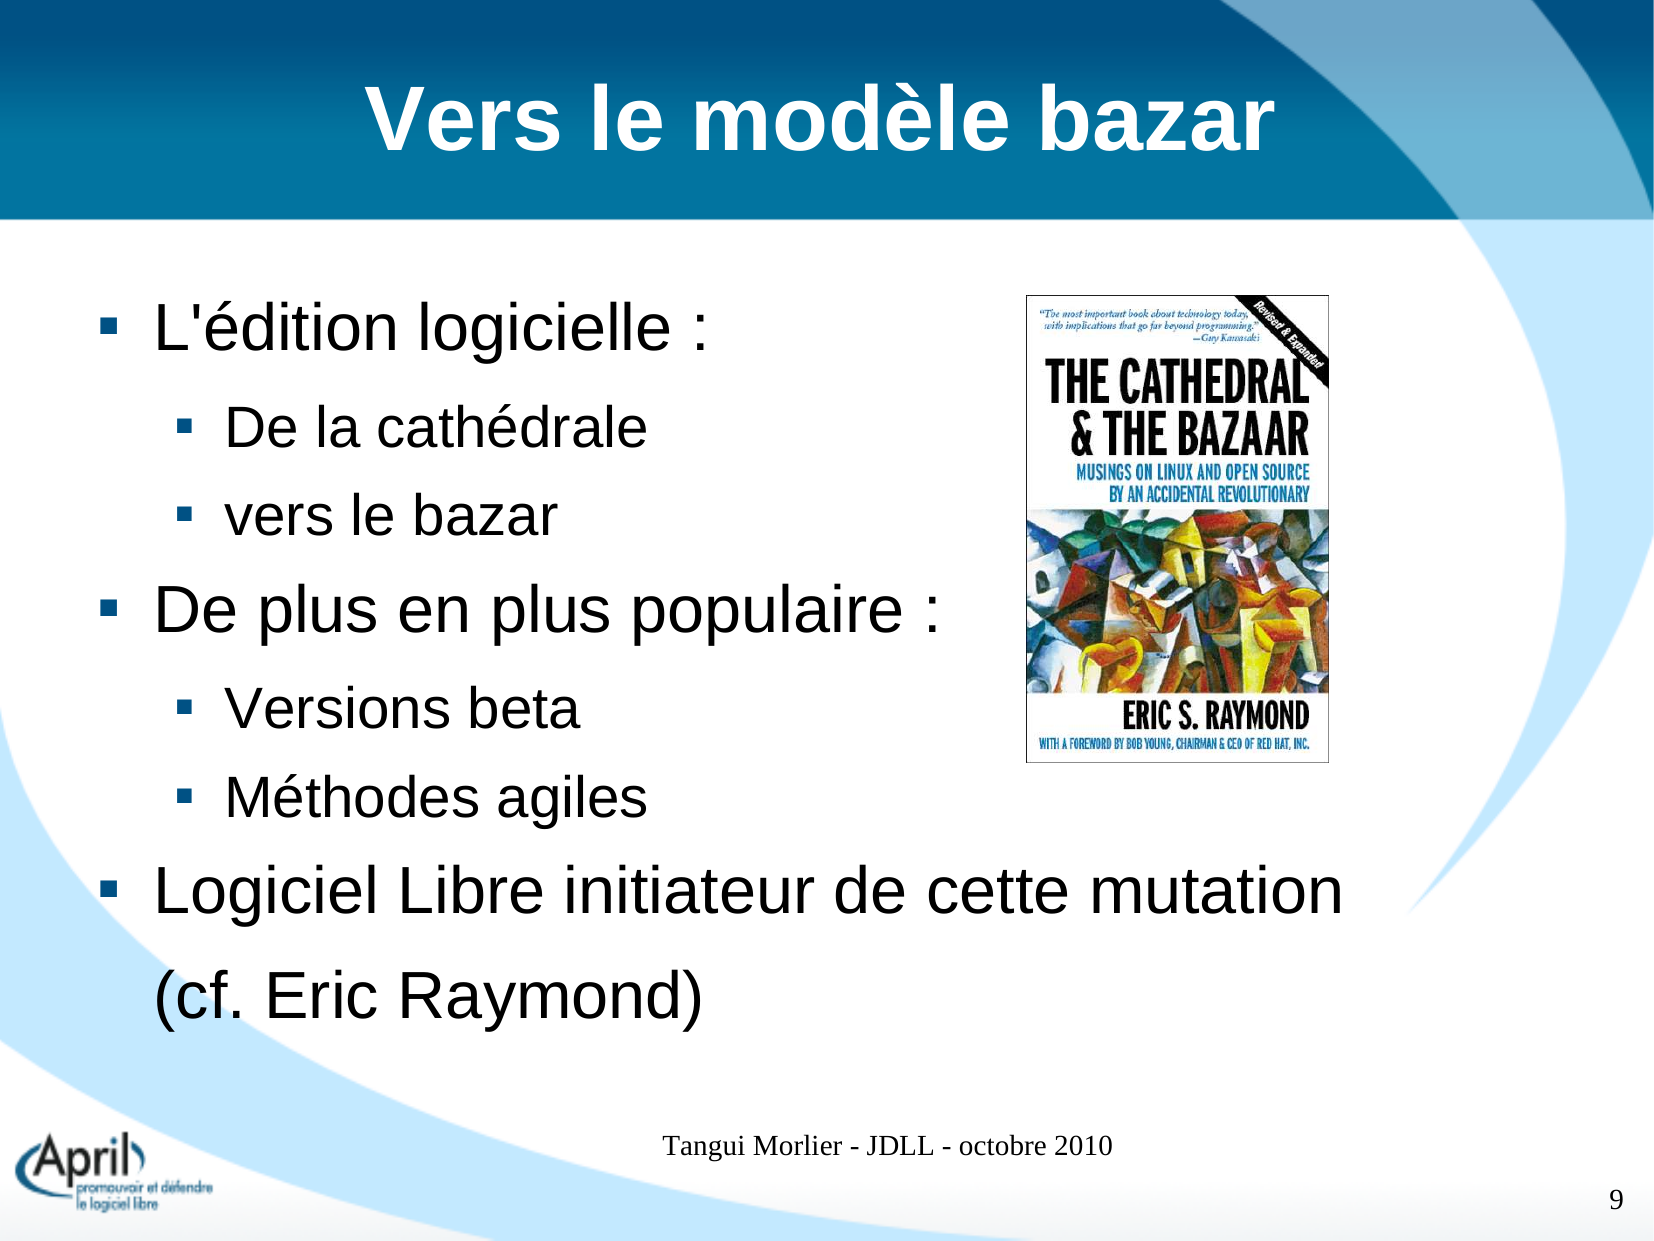

# Vers le modèle bazar
L'édition logicielle :
De la cathédrale
vers le bazar
De plus en plus populaire :
Versions beta
Méthodes agiles
Logiciel Libre initiateur de cette mutation
(cf. Eric Raymond)
Tangui Morlier - JDLL - octobre 2010
9